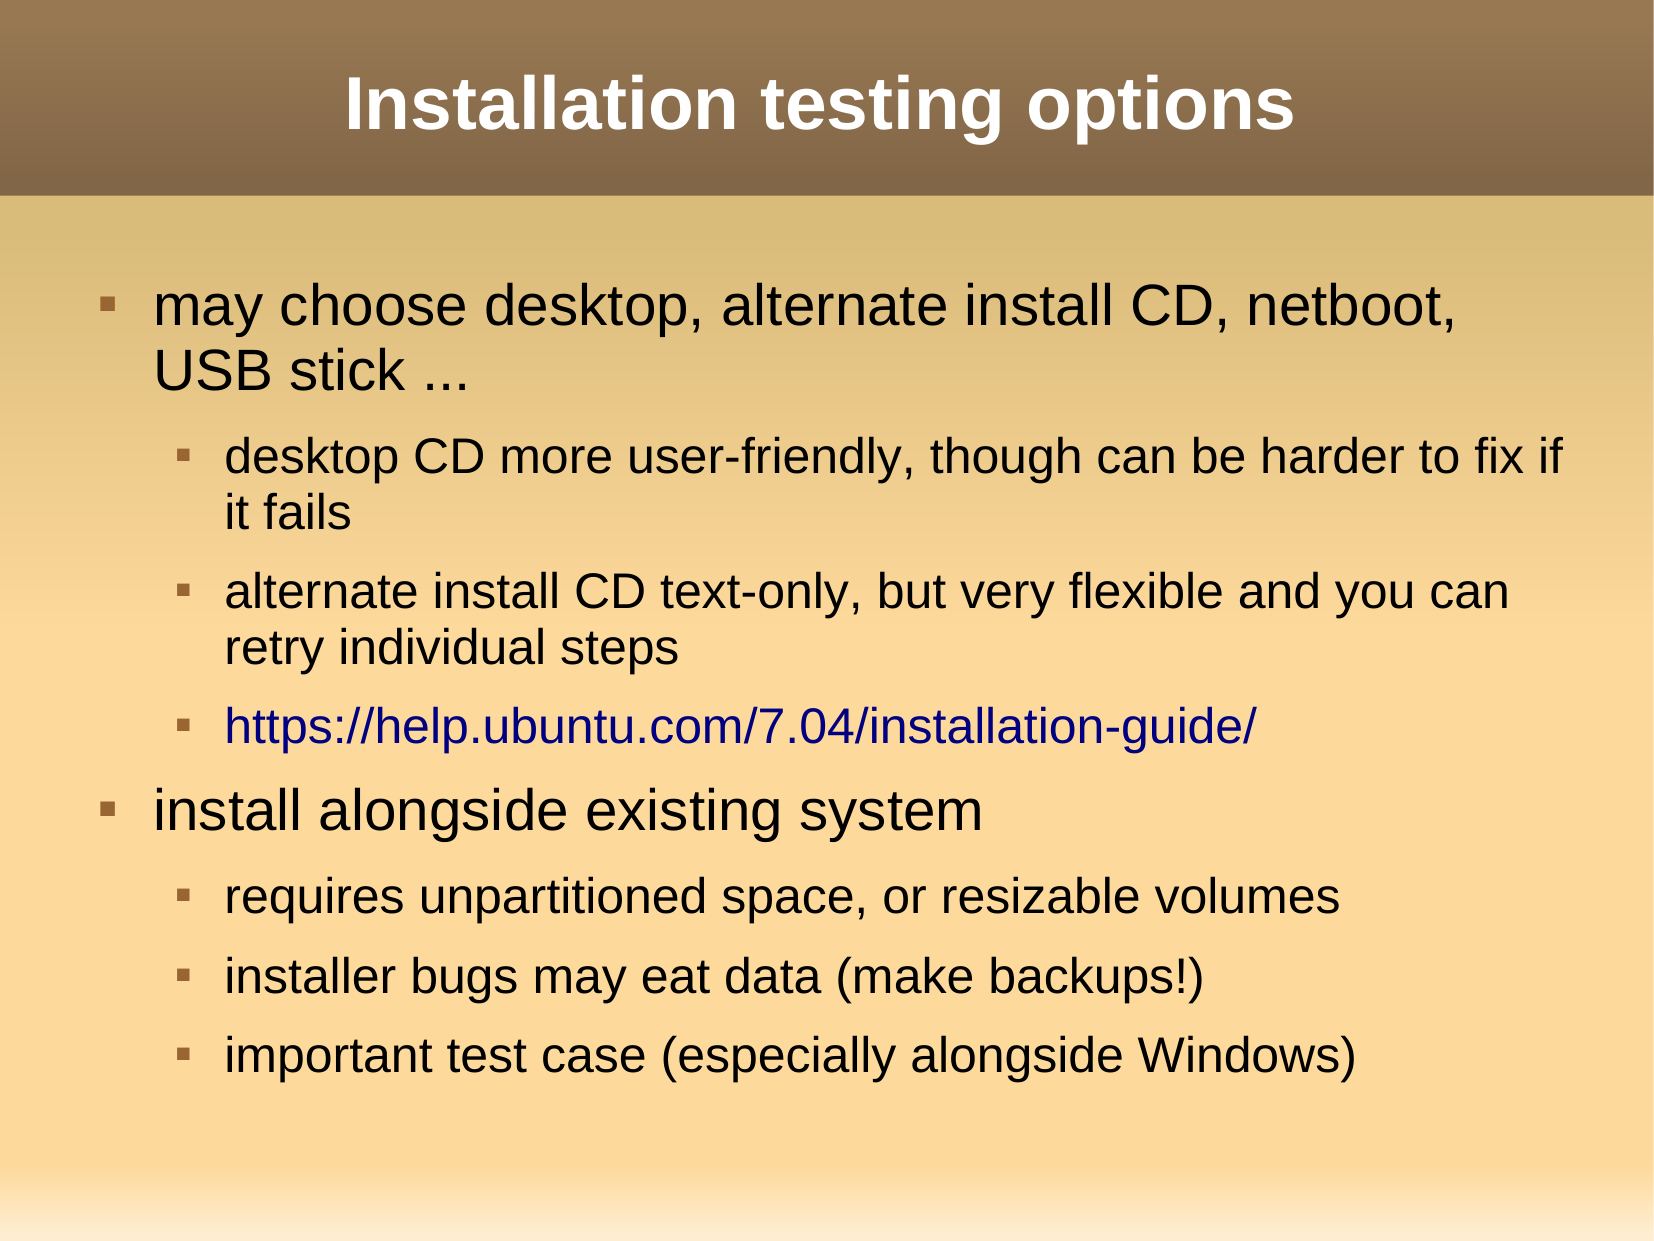

# Installation testing options
may choose desktop, alternate install CD, netboot, USB stick ...
desktop CD more user-friendly, though can be harder to fix if it fails
alternate install CD text-only, but very flexible and you can retry individual steps
https://help.ubuntu.com/7.04/installation-guide/
install alongside existing system
requires unpartitioned space, or resizable volumes
installer bugs may eat data (make backups!)
important test case (especially alongside Windows)